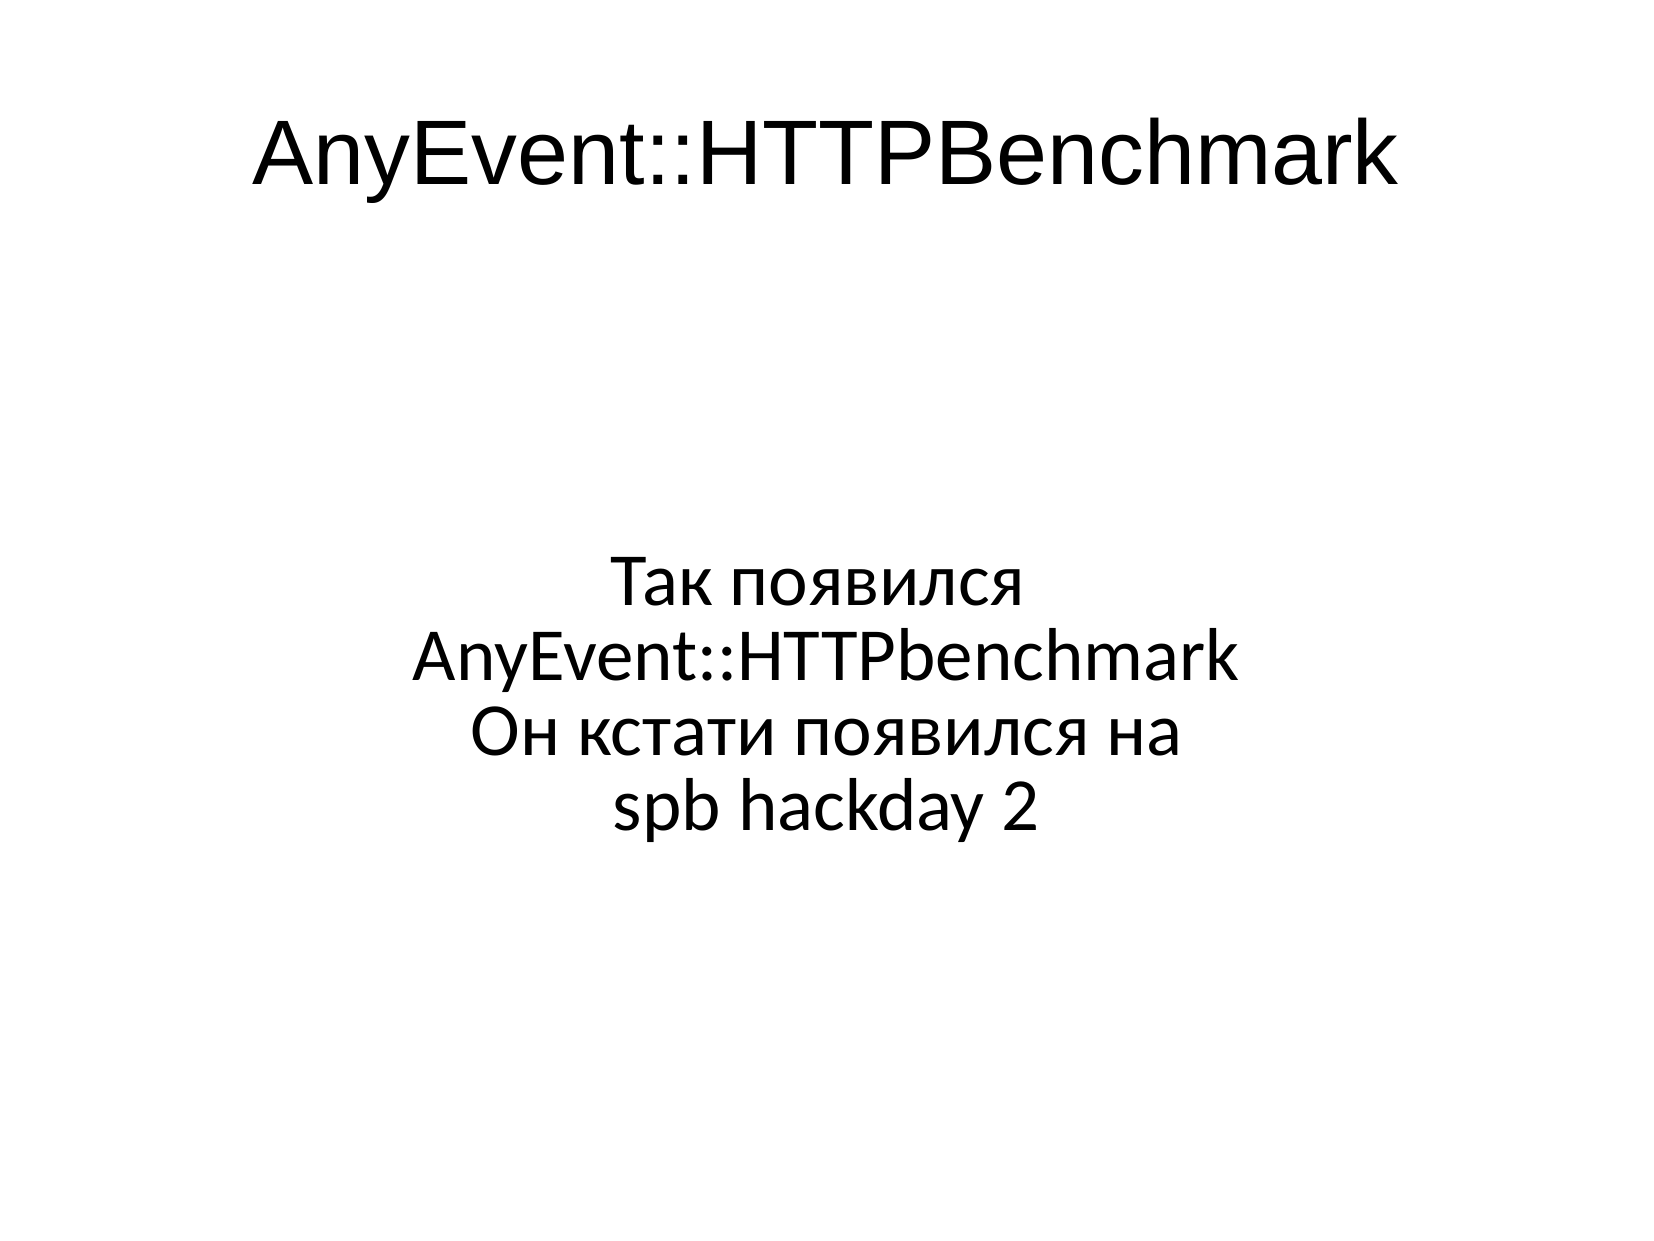

# AnyEvent::HTTPBenchmark
Так появился
AnyEvent::HTTPbenchmark
Он кстати появился на
spb hackday 2